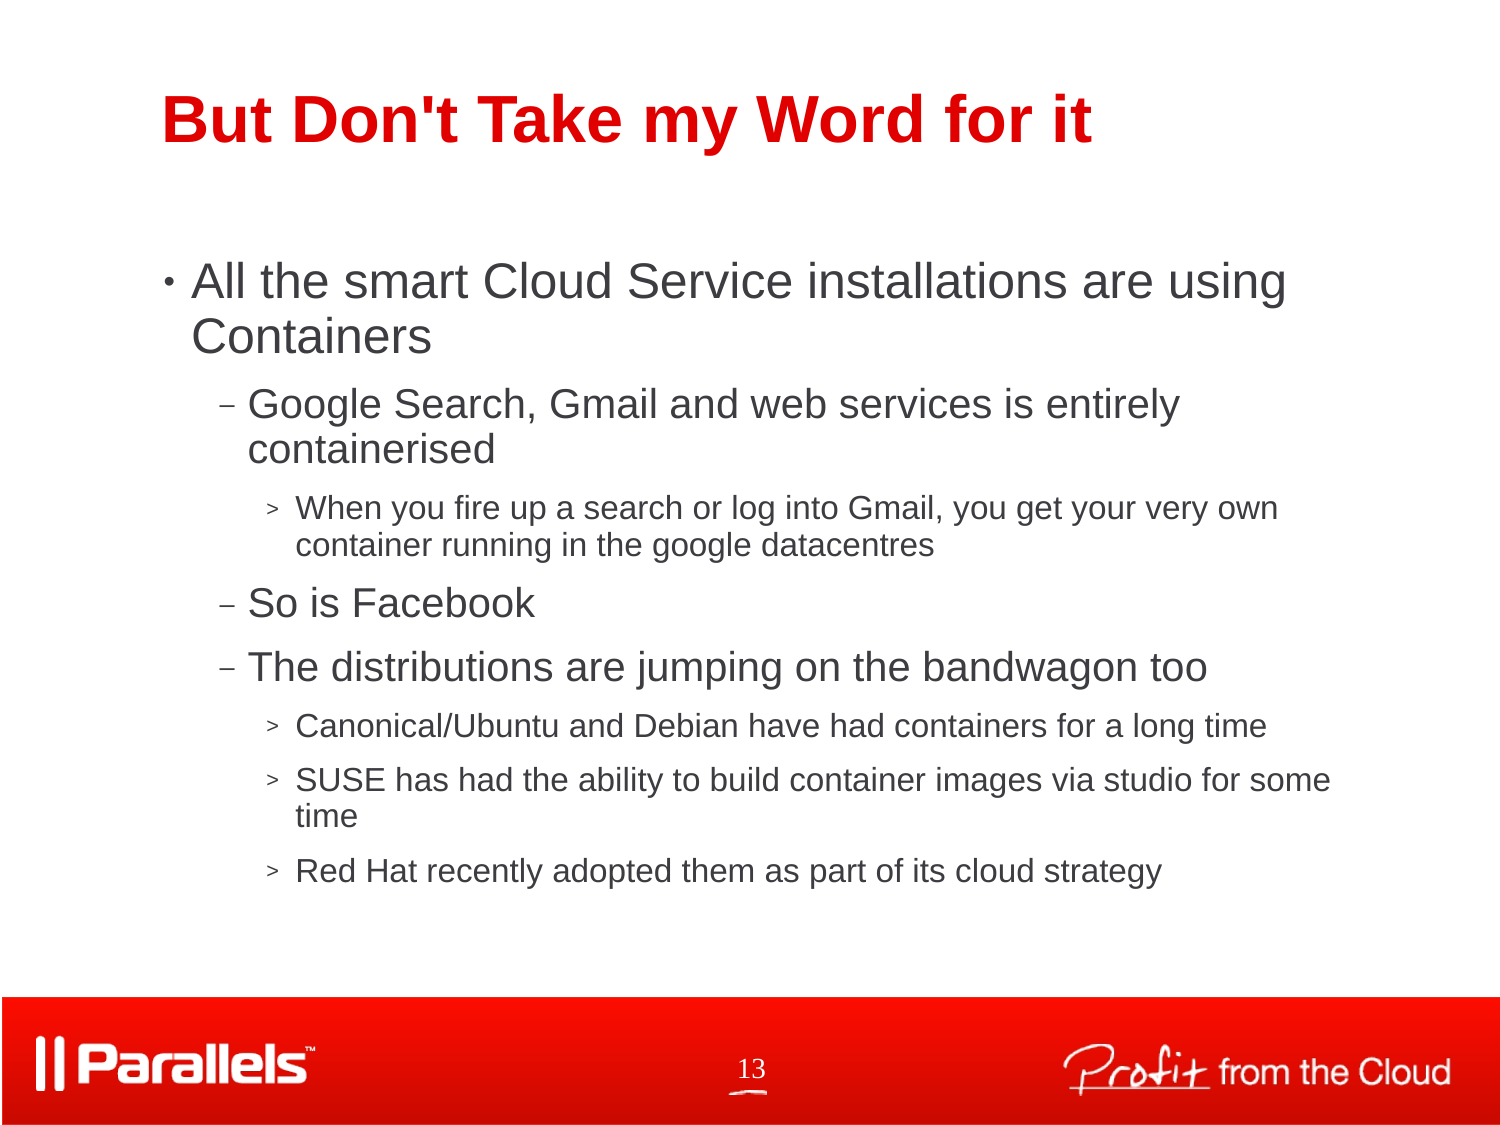

# But Don't Take my Word for it
All the smart Cloud Service installations are using Containers
Google Search, Gmail and web services is entirely containerised
When you fire up a search or log into Gmail, you get your very own container running in the google datacentres
So is Facebook
The distributions are jumping on the bandwagon too
Canonical/Ubuntu and Debian have had containers for a long time
SUSE has had the ability to build container images via studio for some time
Red Hat recently adopted them as part of its cloud strategy